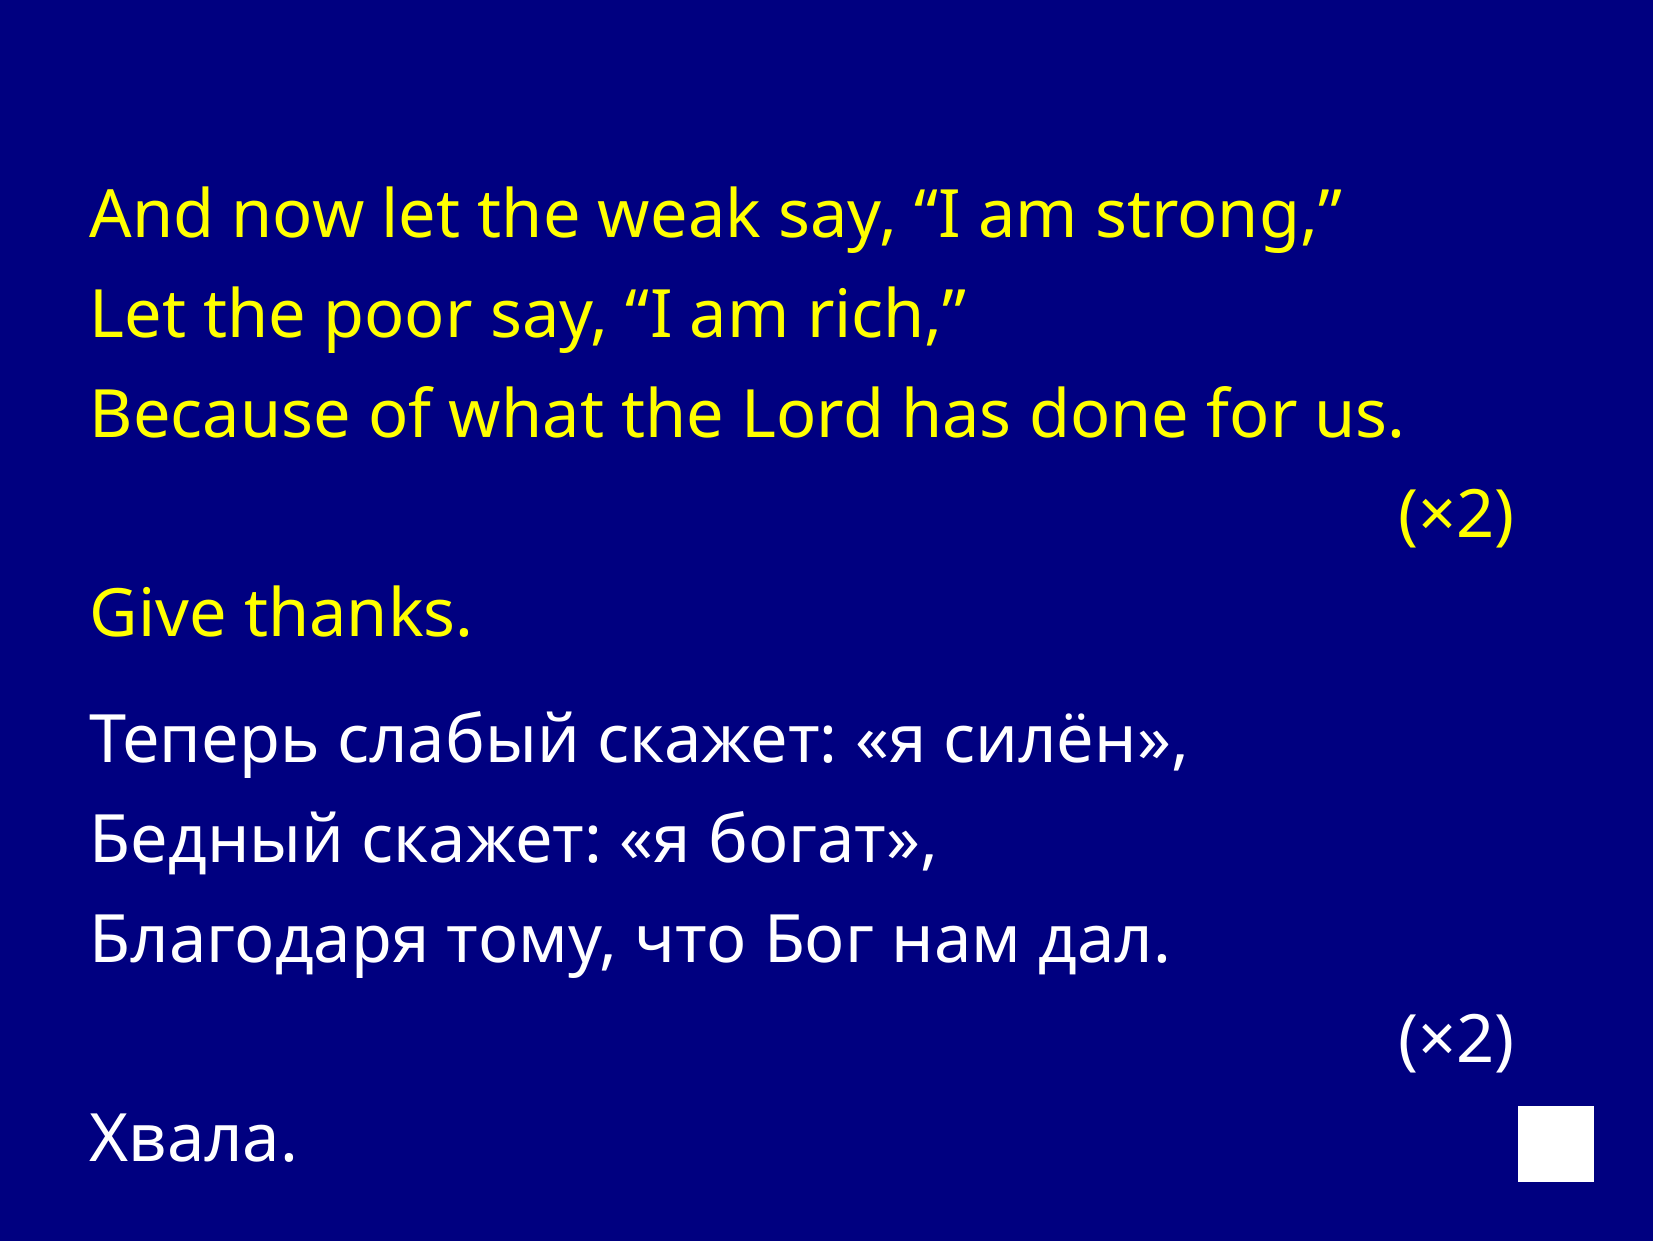

And now let the weak say, “I am strong,”
Let the poor say, “I am rich,”
Because of what the Lord has done for us.
			(×2)
Give thanks.
Теперь слабый скажет: «я силён»,
Бедный скажет: «я богат»,
Благодаря тому, что Бог нам дал.
			(×2)
Хвала.